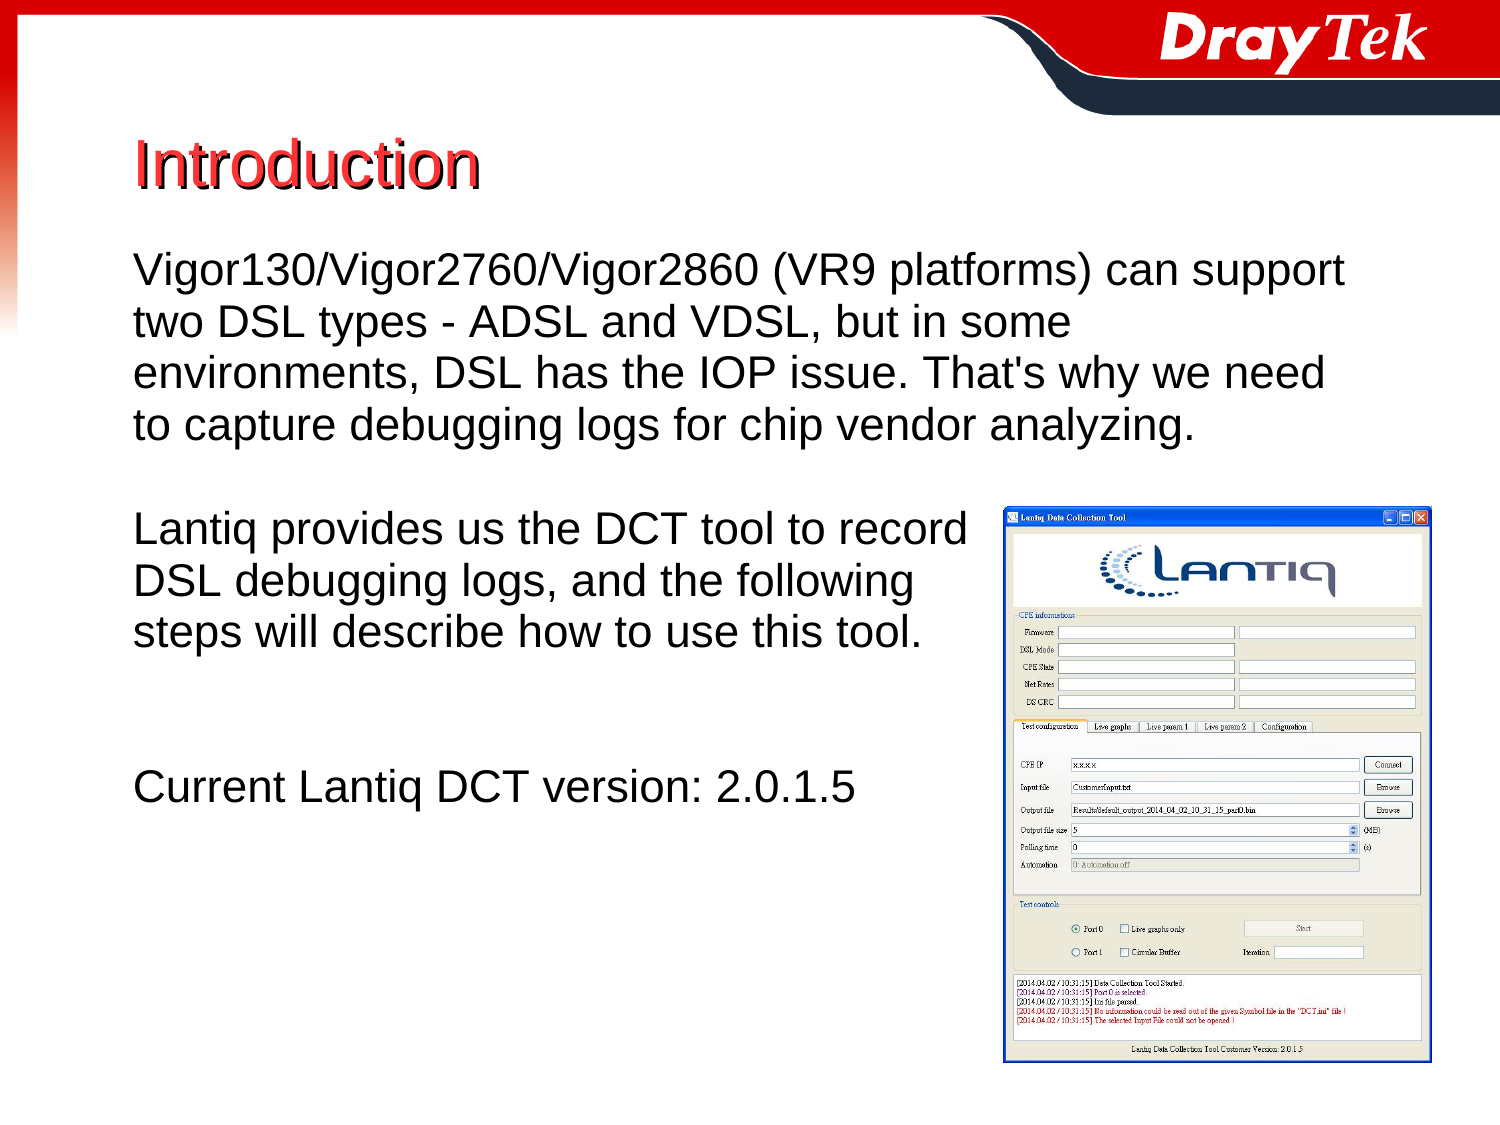

Introduction
Vigor130/Vigor2760/Vigor2860 (VR9 platforms) can support two DSL types - ADSL and VDSL, but in some environments, DSL has the IOP issue. That's why we need to capture debugging logs for chip vendor analyzing.
Lantiq provides us the DCT tool to record
DSL debugging logs, and the following
steps will describe how to use this tool.
Current Lantiq DCT version: 2.0.1.5